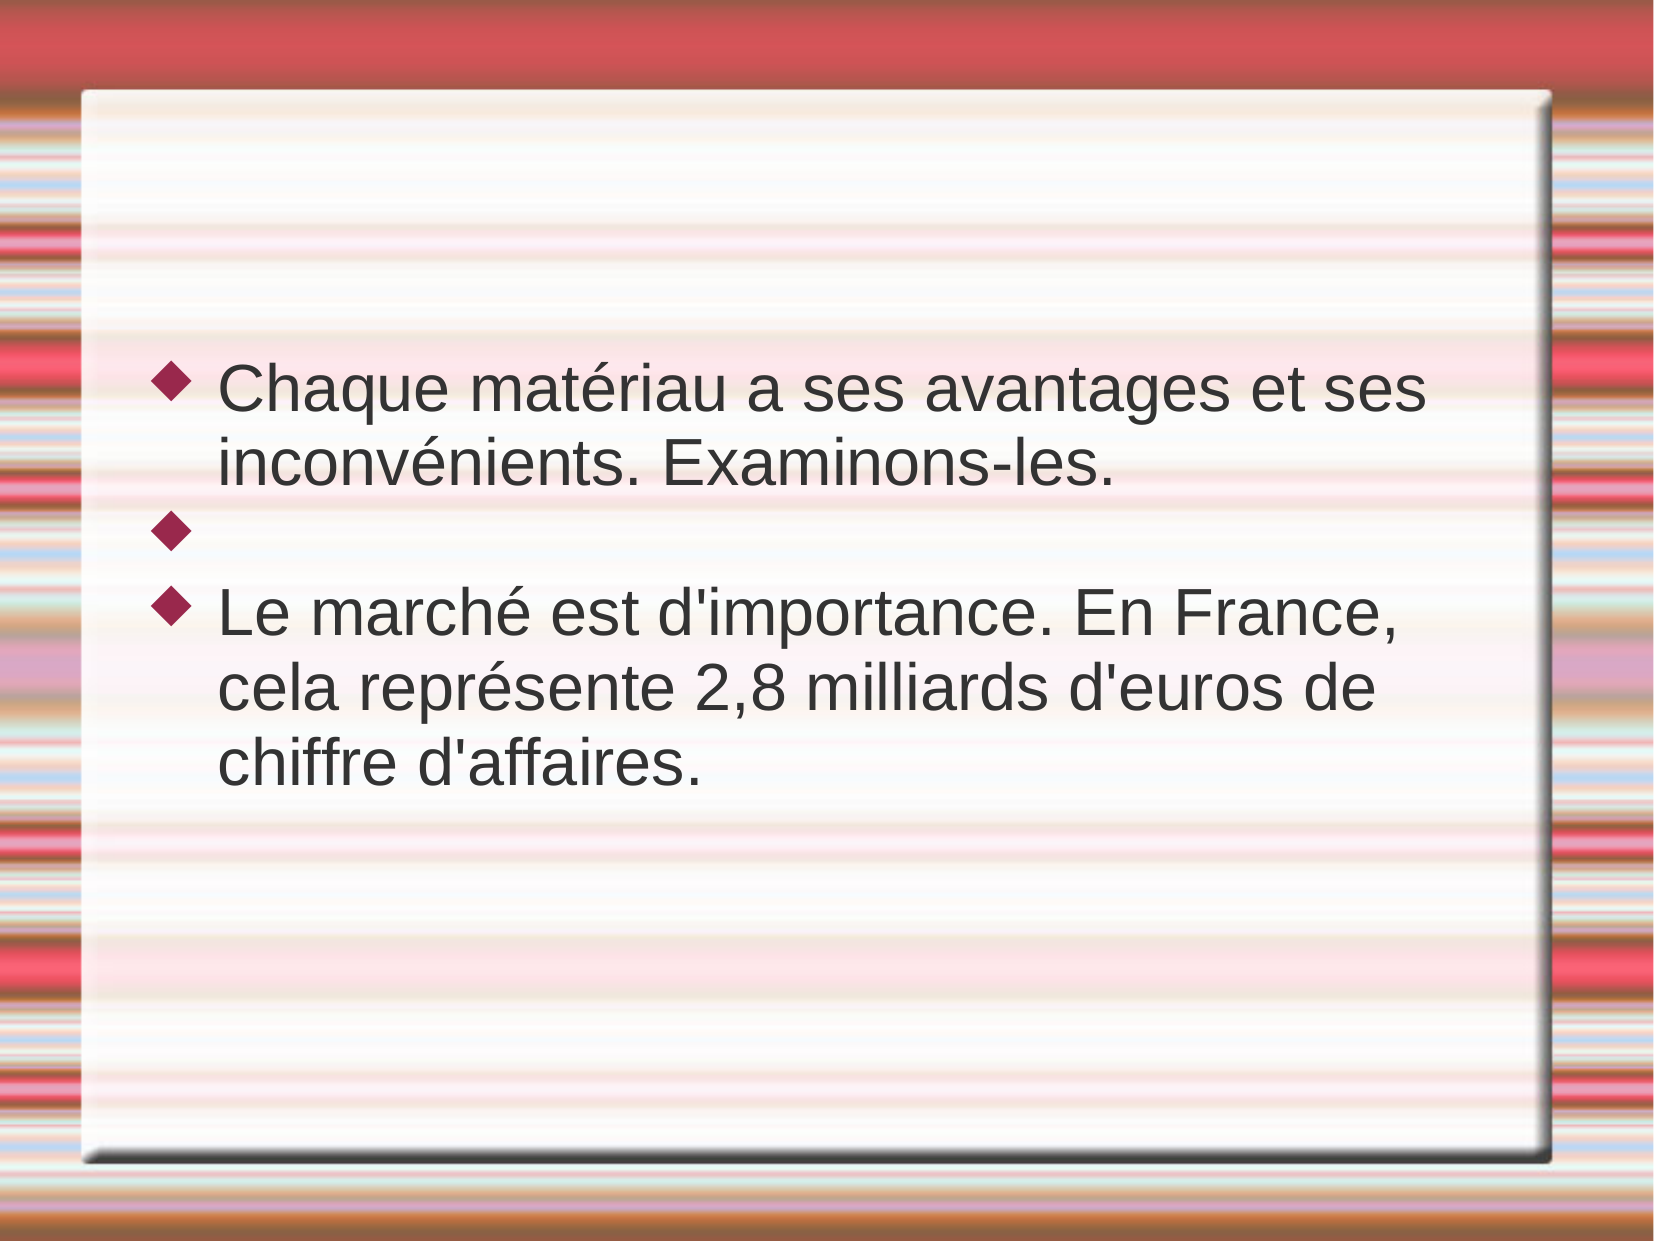

#
Chaque matériau a ses avantages et ses inconvénients. Examinons-les.
Le marché est d'importance. En France, cela représente 2,8 milliards d'euros de chiffre d'affaires.